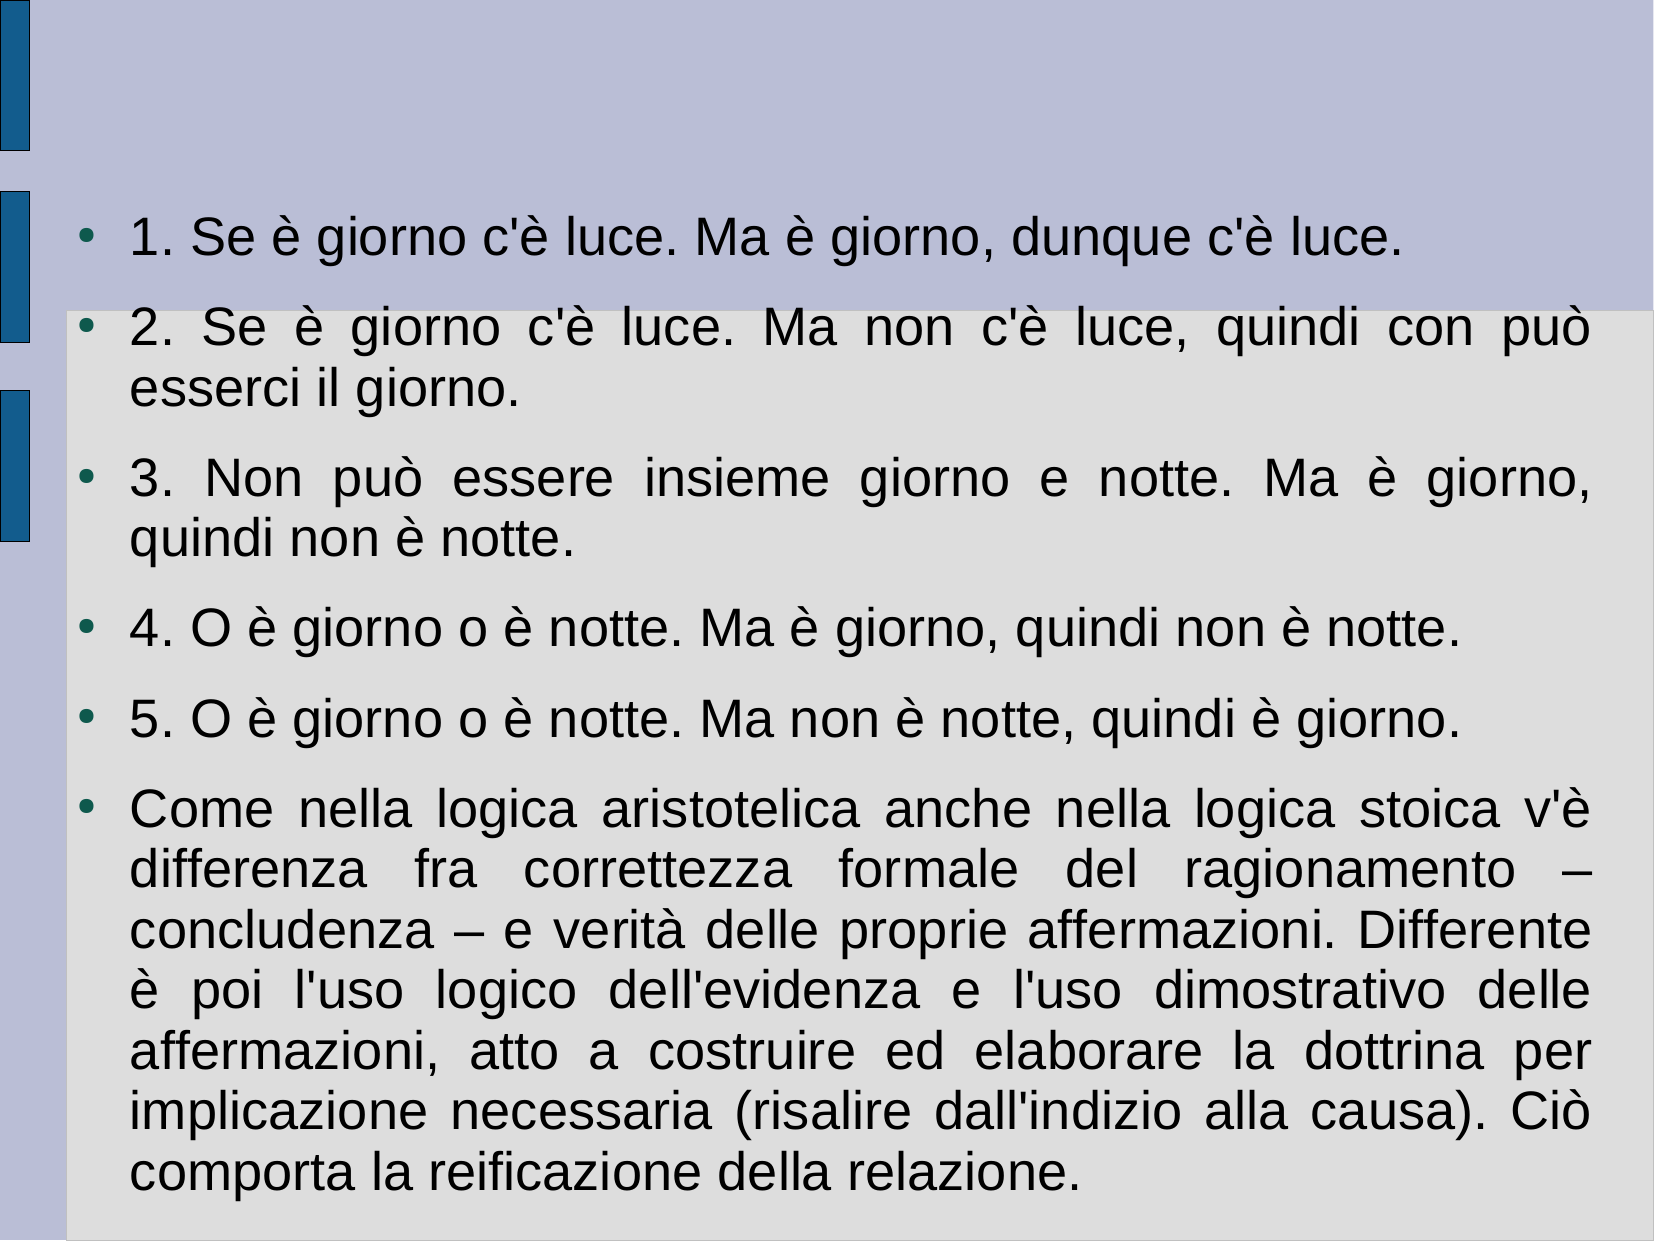

#
1. Se è giorno c'è luce. Ma è giorno, dunque c'è luce.
2. Se è giorno c'è luce. Ma non c'è luce, quindi con può esserci il giorno.
3. Non può essere insieme giorno e notte. Ma è giorno, quindi non è notte.
4. O è giorno o è notte. Ma è giorno, quindi non è notte.
5. O è giorno o è notte. Ma non è notte, quindi è giorno.
Come nella logica aristotelica anche nella logica stoica v'è differenza fra correttezza formale del ragionamento – concludenza – e verità delle proprie affermazioni. Differente è poi l'uso logico dell'evidenza e l'uso dimostrativo delle affermazioni, atto a costruire ed elaborare la dottrina per implicazione necessaria (risalire dall'indizio alla causa). Ciò comporta la reificazione della relazione.